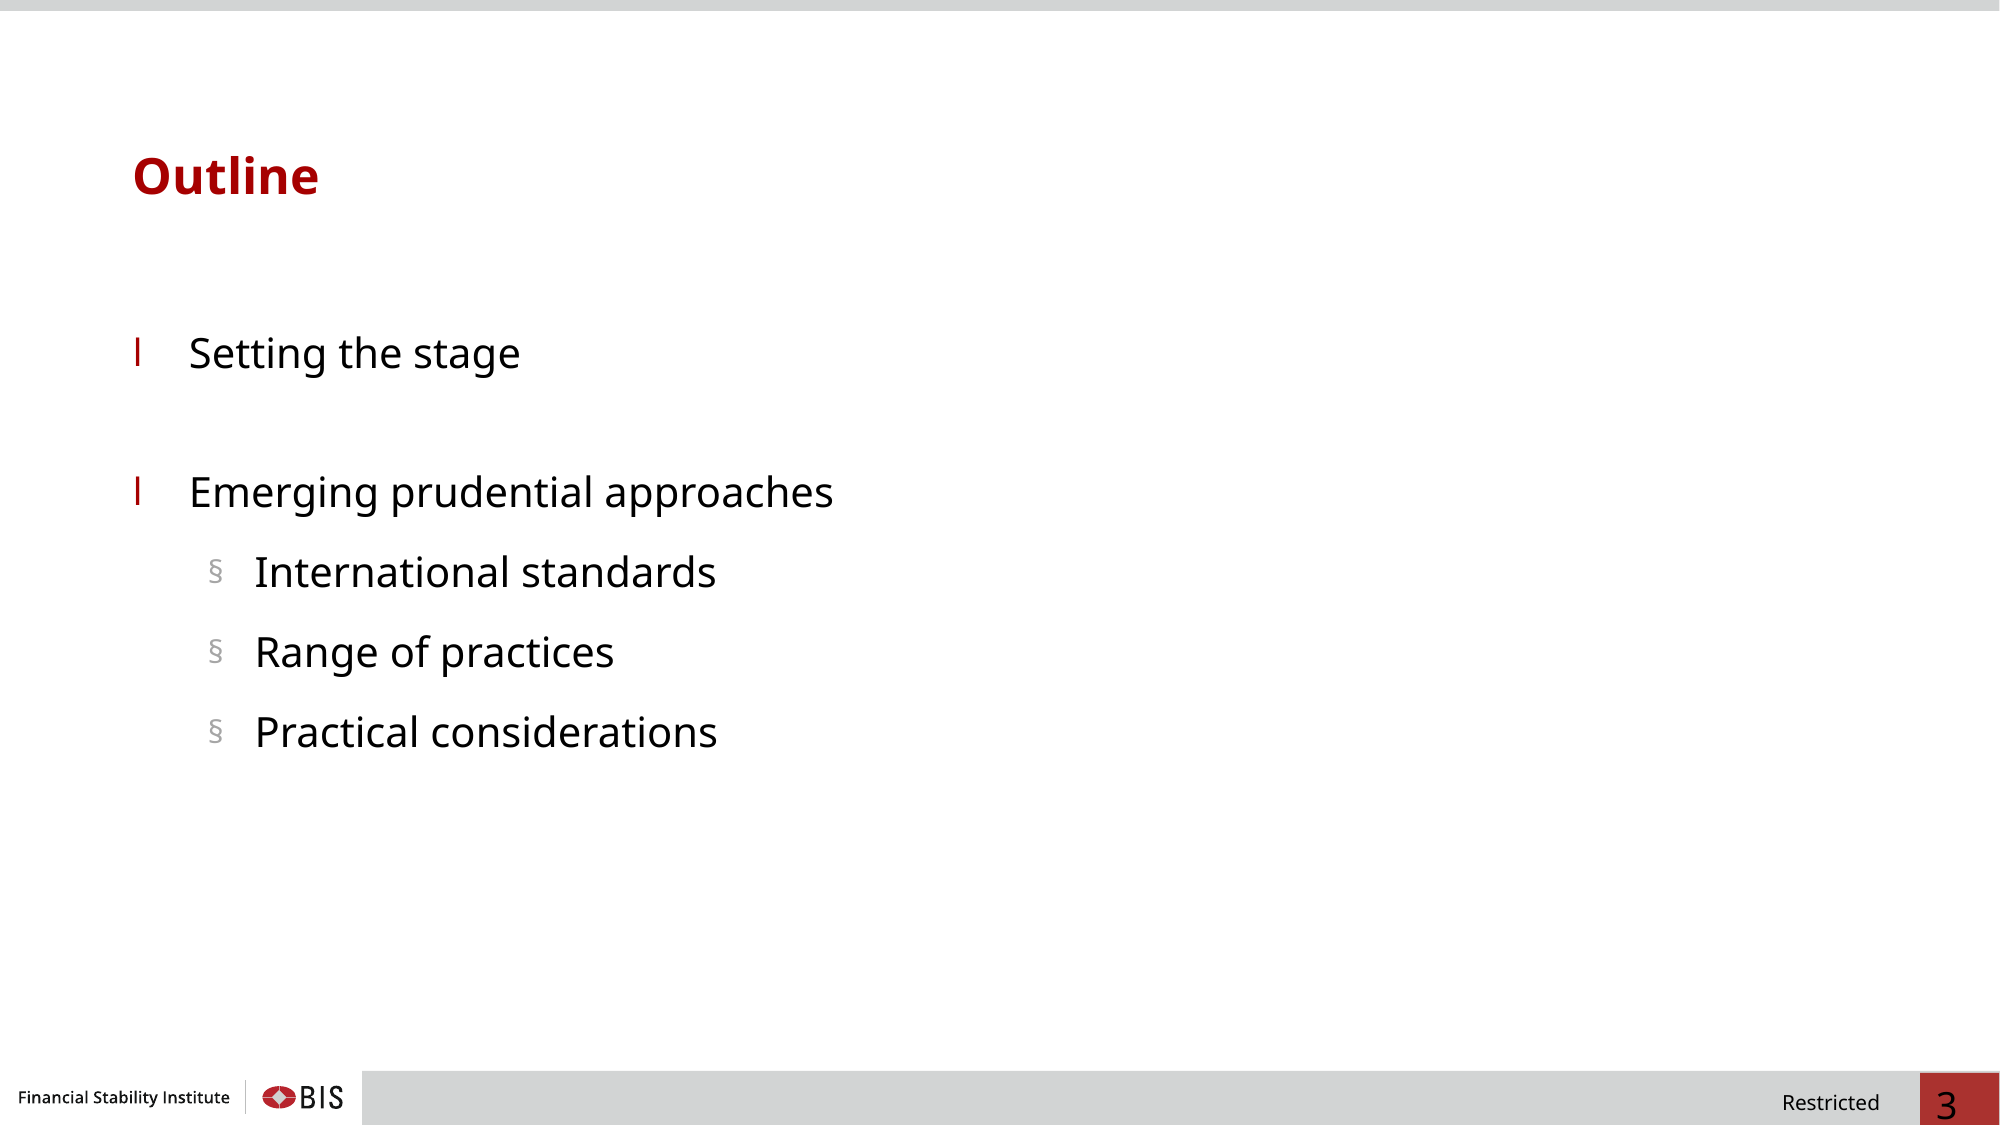

# Outline
Setting the stage
Emerging prudential approaches
International standards
Range of practices
Practical considerations